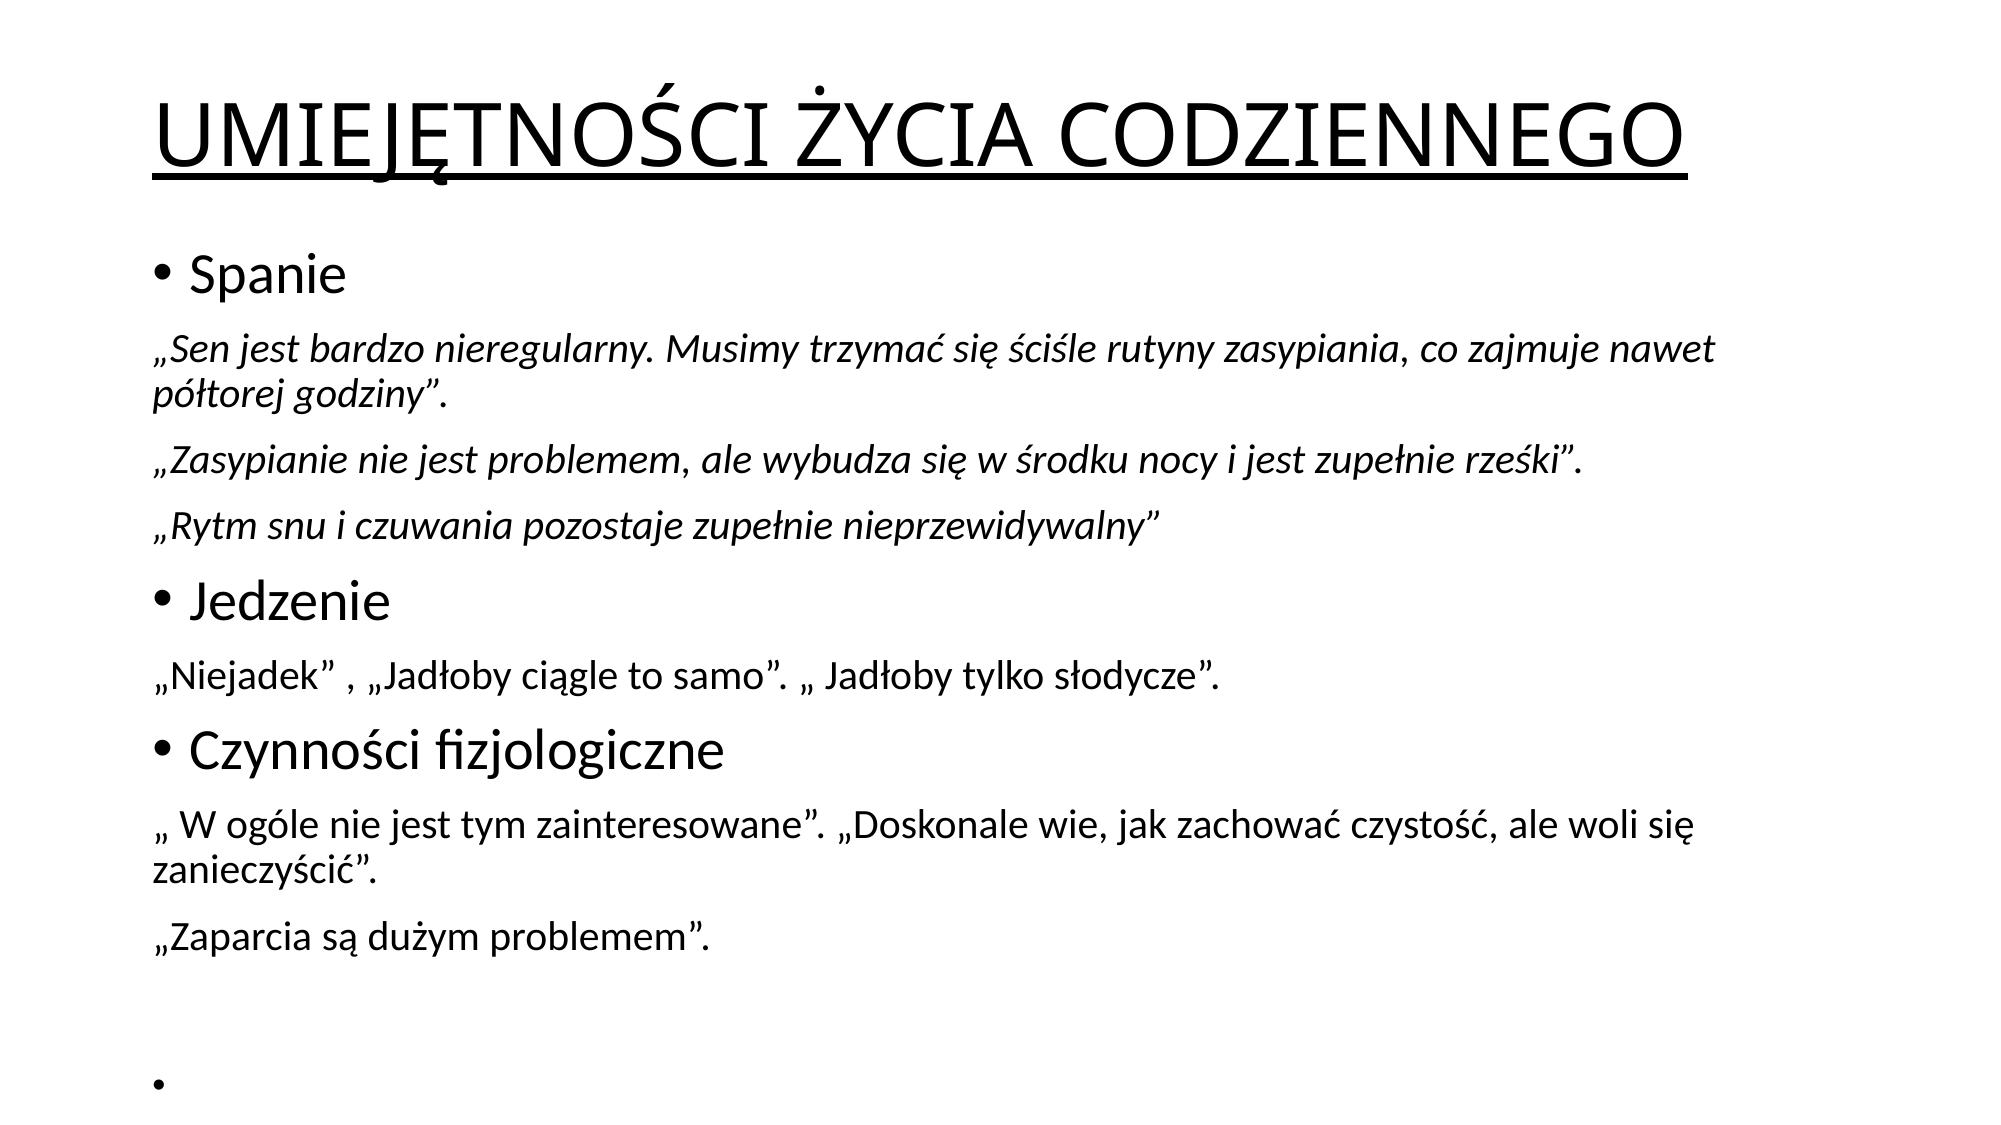

# UMIEJĘTNOŚCI ŻYCIA CODZIENNEGO
Spanie
„Sen jest bardzo nieregularny. Musimy trzymać się ściśle rutyny zasypiania, co zajmuje nawet półtorej godziny”.
„Zasypianie nie jest problemem, ale wybudza się w środku nocy i jest zupełnie rześki”.
„Rytm snu i czuwania pozostaje zupełnie nieprzewidywalny”
Jedzenie
„Niejadek” , „Jadłoby ciągle to samo”. „ Jadłoby tylko słodycze”.
Czynności fizjologiczne
„ W ogóle nie jest tym zainteresowane”. „Doskonale wie, jak zachować czystość, ale woli się zanieczyścić”.
„Zaparcia są dużym problemem”.